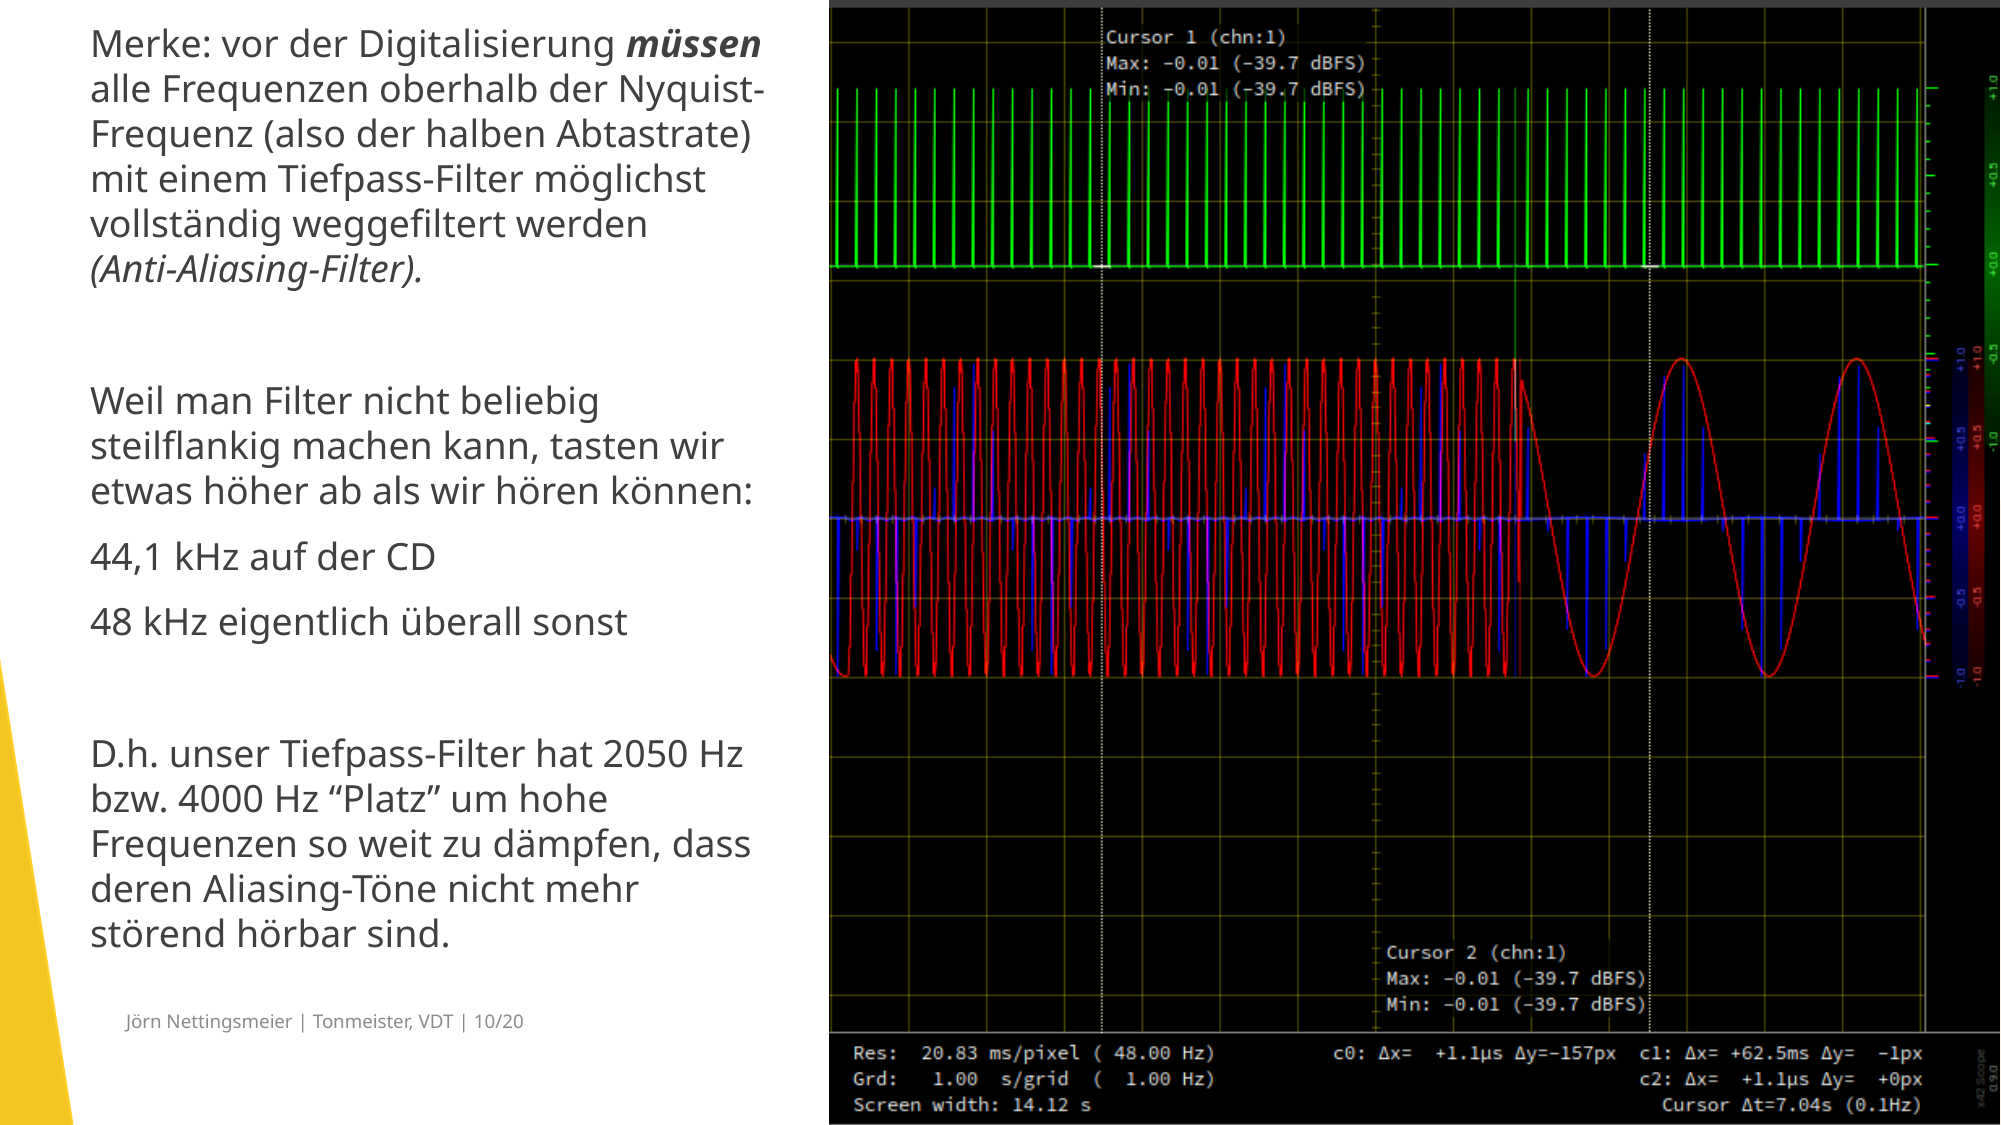

# Merke: vor der Digitalisierung müssen alle Frequenzen oberhalb der Nyquist-Frequenz (also der halben Abtastrate) mit einem Tiefpass-Filter möglichst vollständig weggefiltert werden (Anti-Aliasing-Filter).
Weil man Filter nicht beliebig steilflankig machen kann, tasten wir etwas höher ab als wir hören können:
44,1 kHz auf der CD
48 kHz eigentlich überall sonst
D.h. unser Tiefpass-Filter hat 2050 Hz bzw. 4000 Hz “Platz” um hohe Frequenzen so weit zu dämpfen, dass deren Aliasing-Töne nicht mehr störend hörbar sind.
Jörn Nettingsmeier | Tonmeister, VDT | 10/20